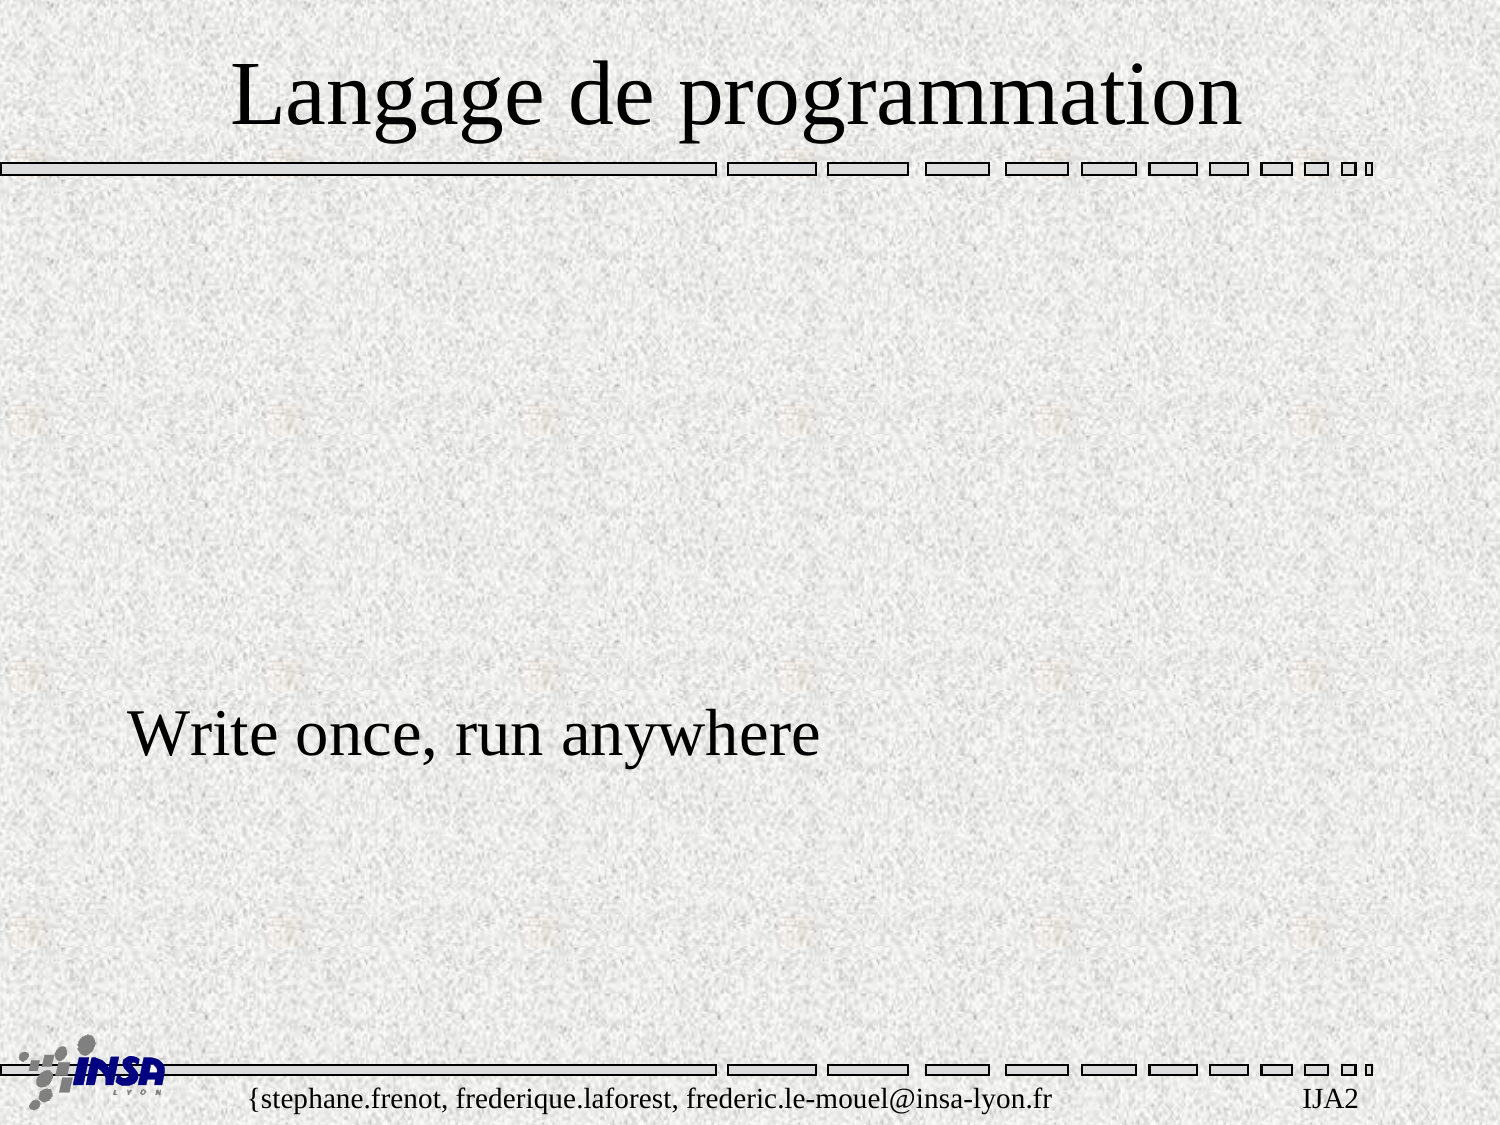

# Langage de programmation
Write once, run anywhere